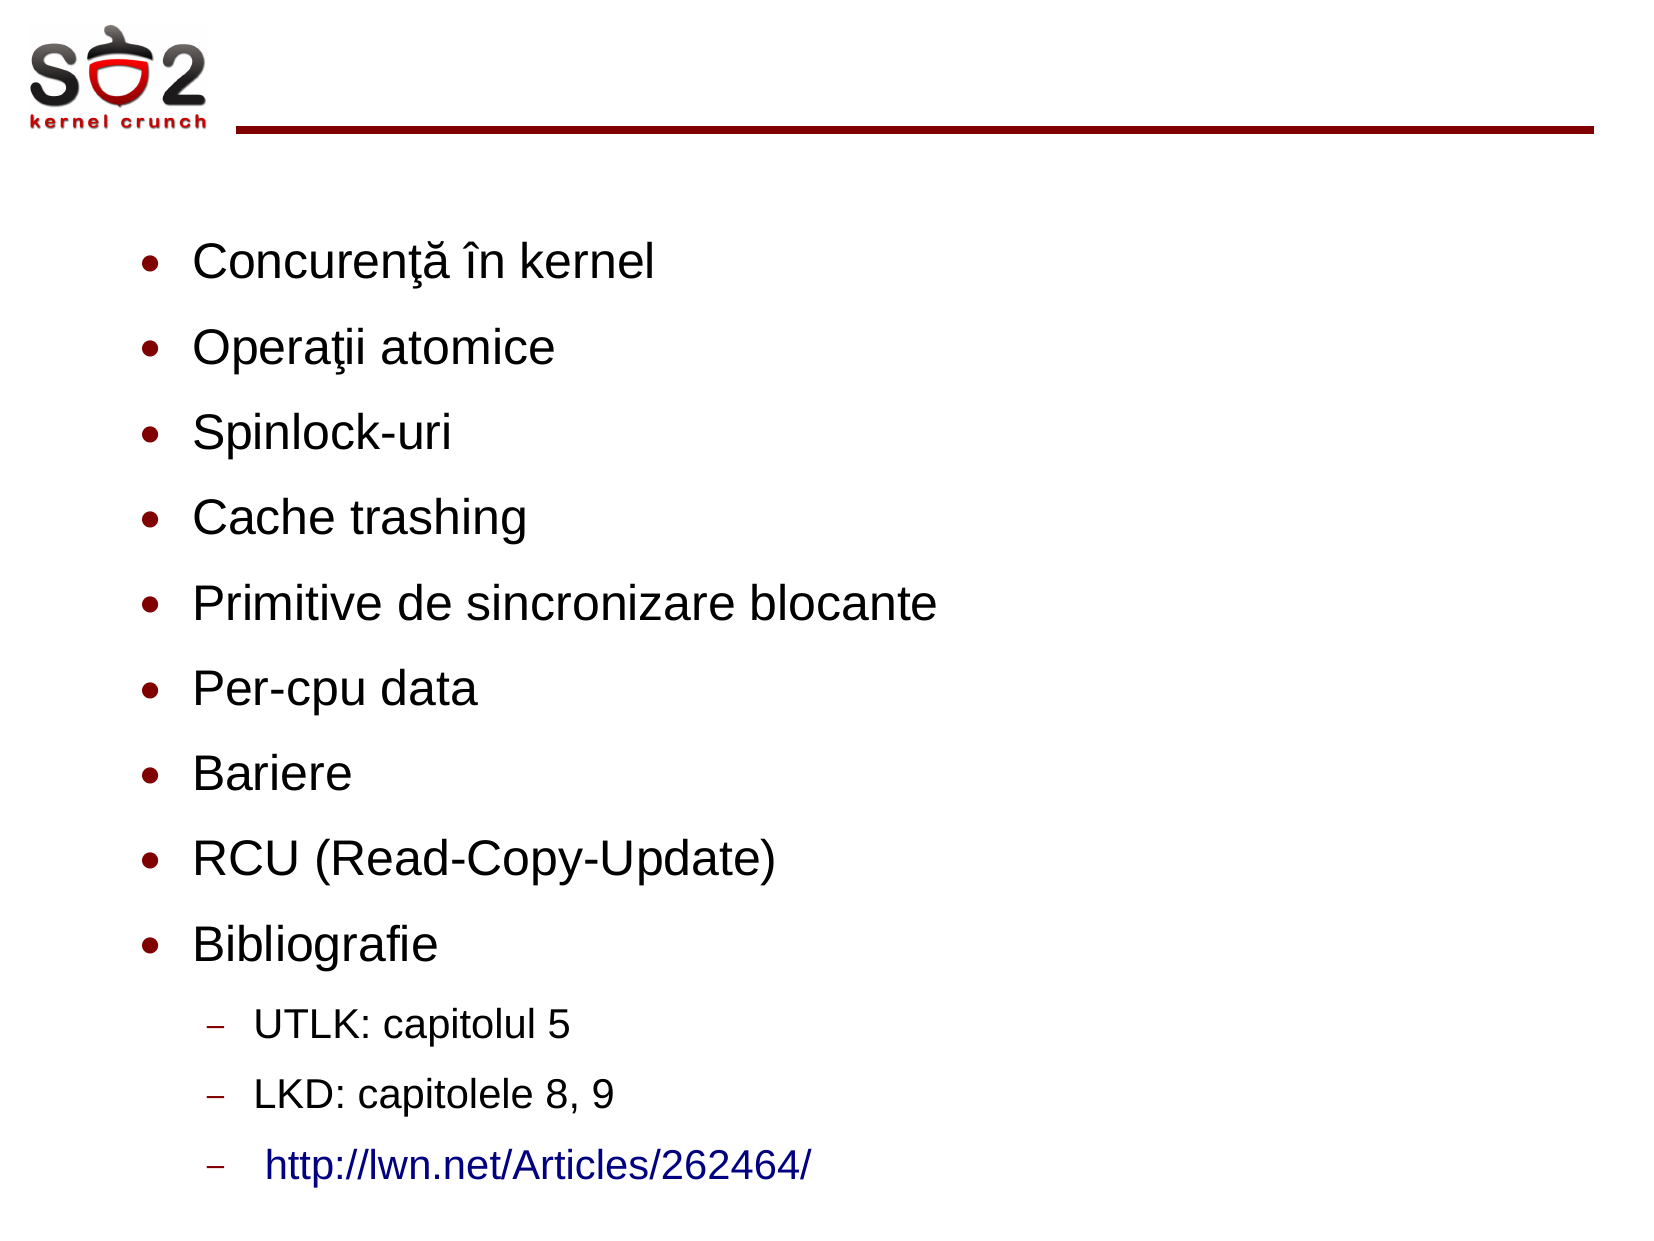

# Concurenţă în kernel
Operaţii atomice
Spinlock-uri
Cache trashing
Primitive de sincronizare blocante
Per-cpu data
Bariere
RCU (Read-Copy-Update)
Bibliografie
UTLK: capitolul 5
LKD: capitolele 8, 9
 http://lwn.net/Articles/262464/